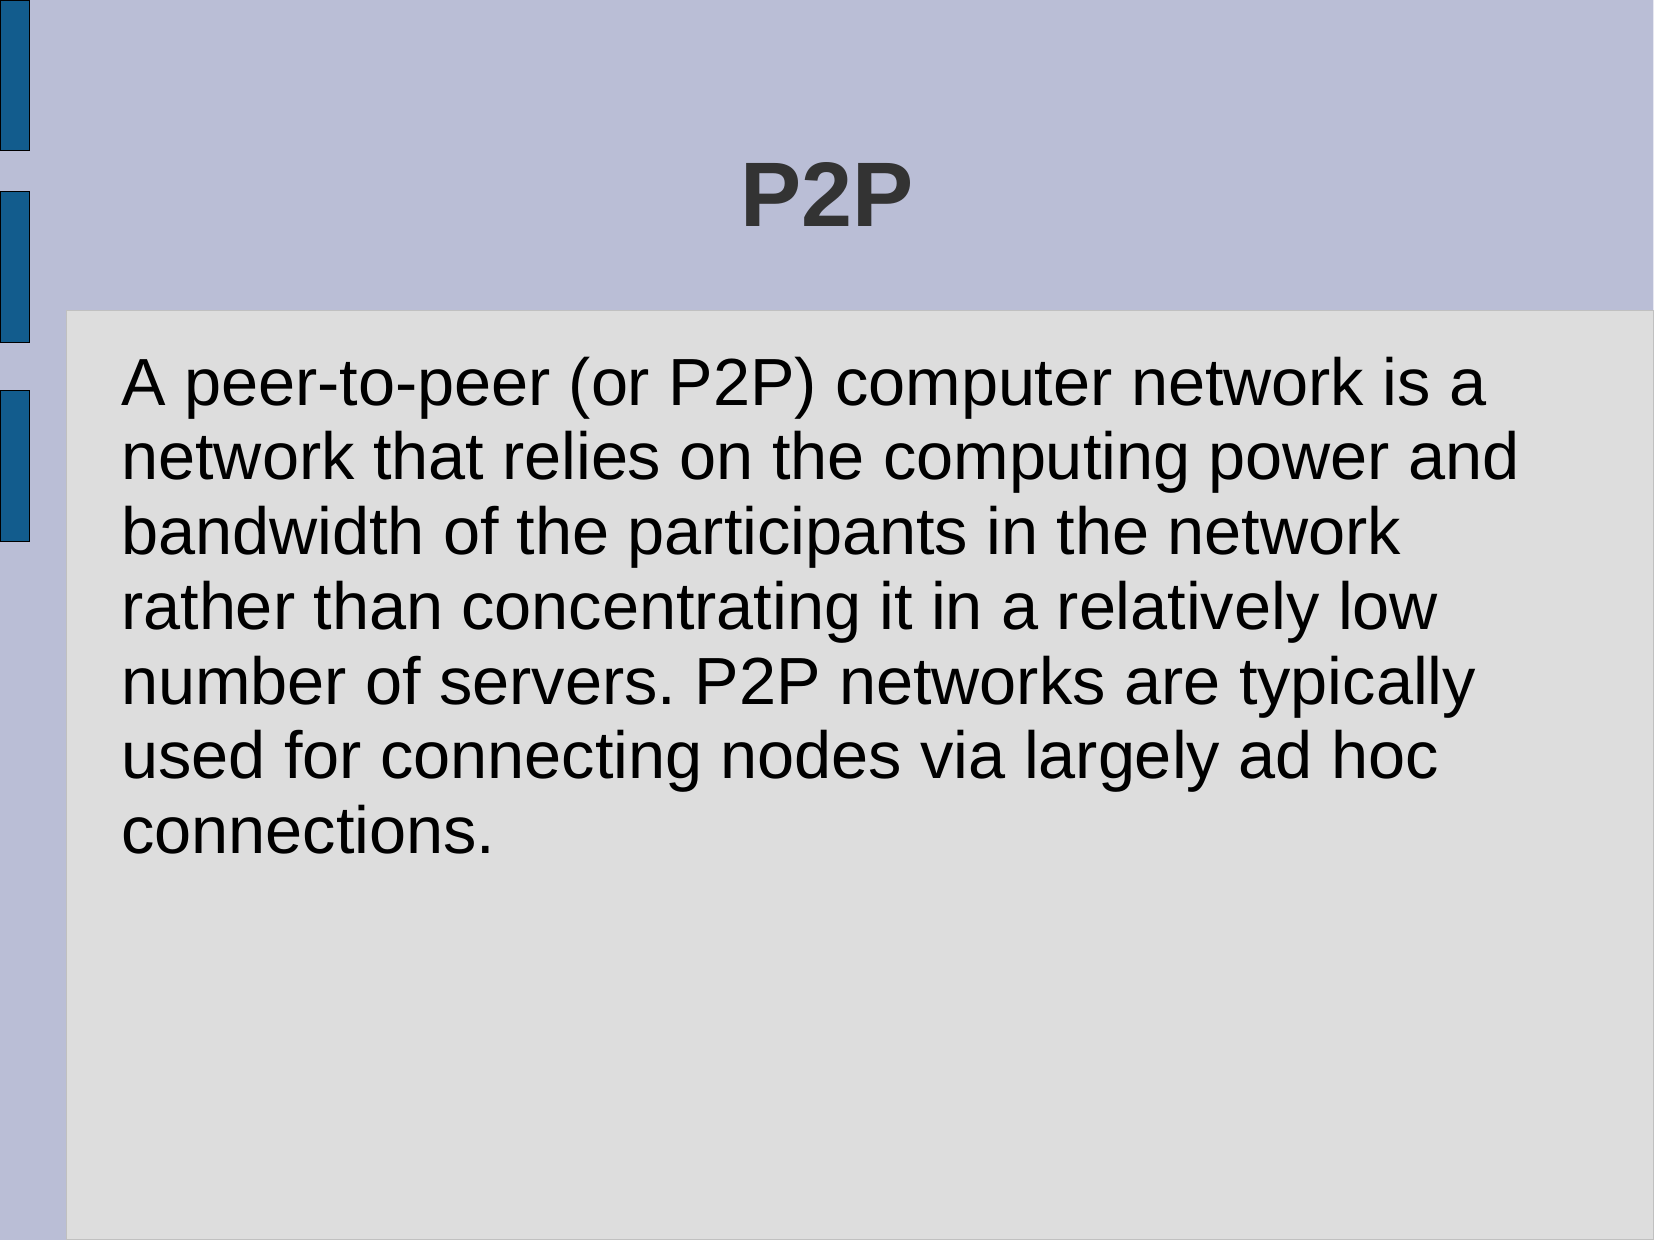

# P2P
A peer-to-peer (or P2P) computer network is a network that relies on the computing power and bandwidth of the participants in the network rather than concentrating it in a relatively low number of servers. P2P networks are typically used for connecting nodes via largely ad hoc connections.